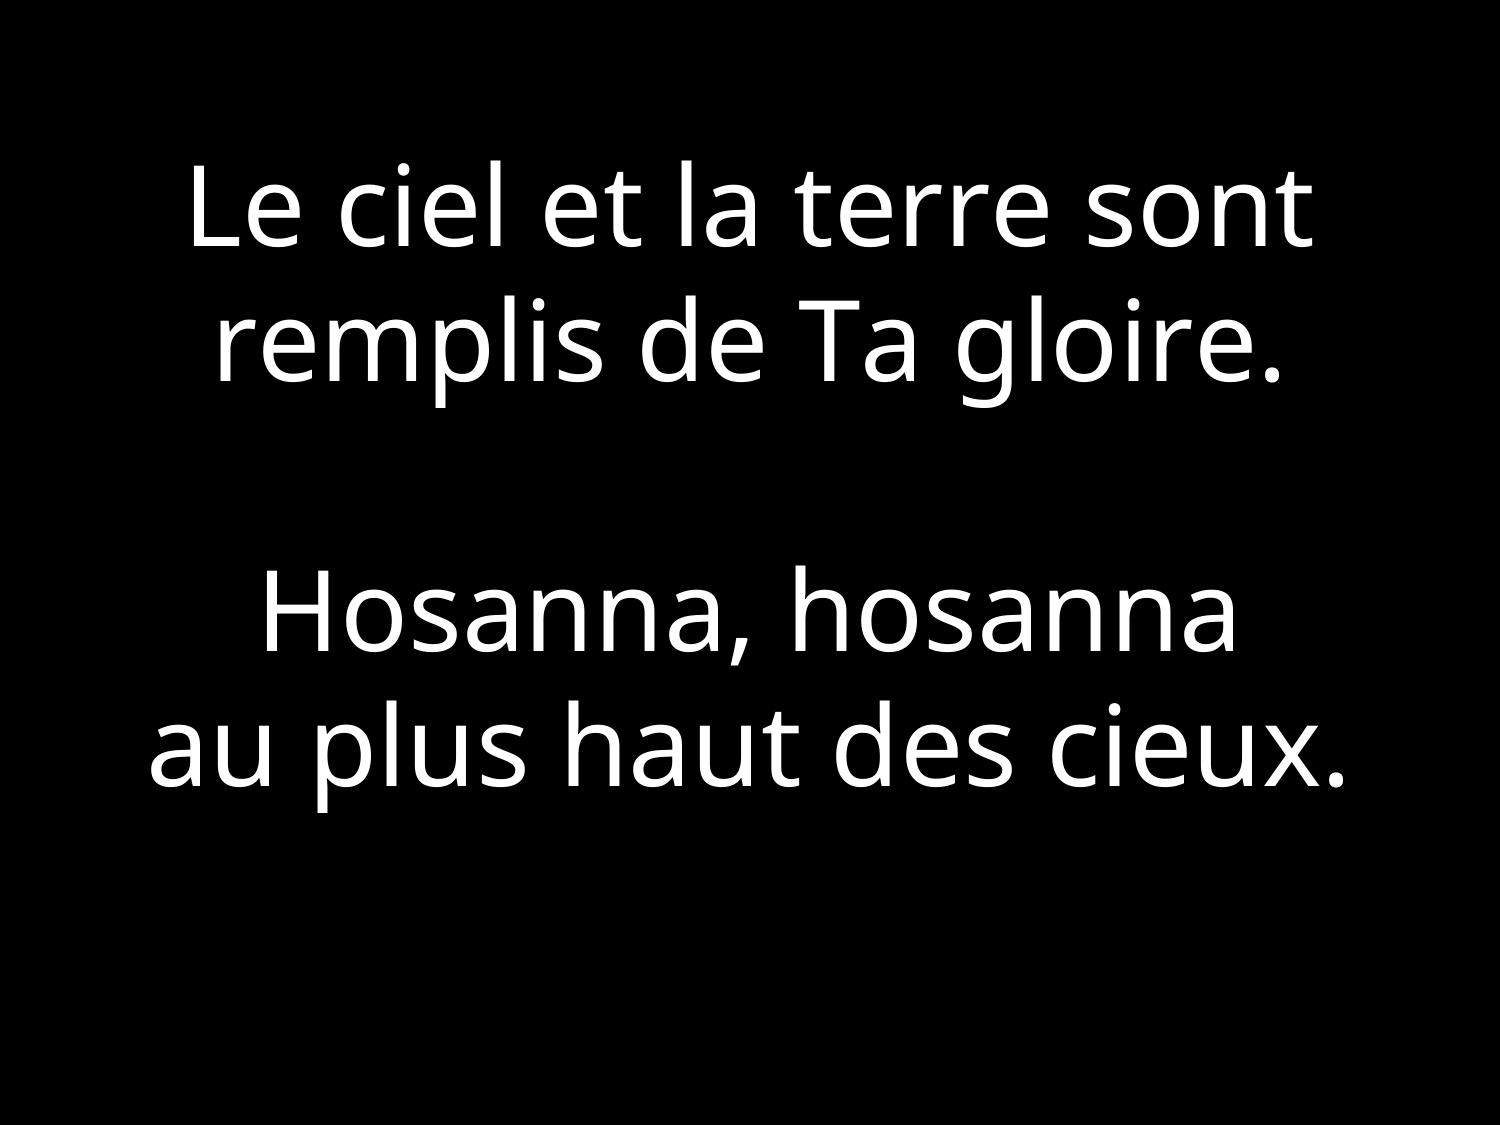

Le ciel et la terre sont remplis de Ta gloire.
Hosanna, hosanna
au plus haut des cieux.